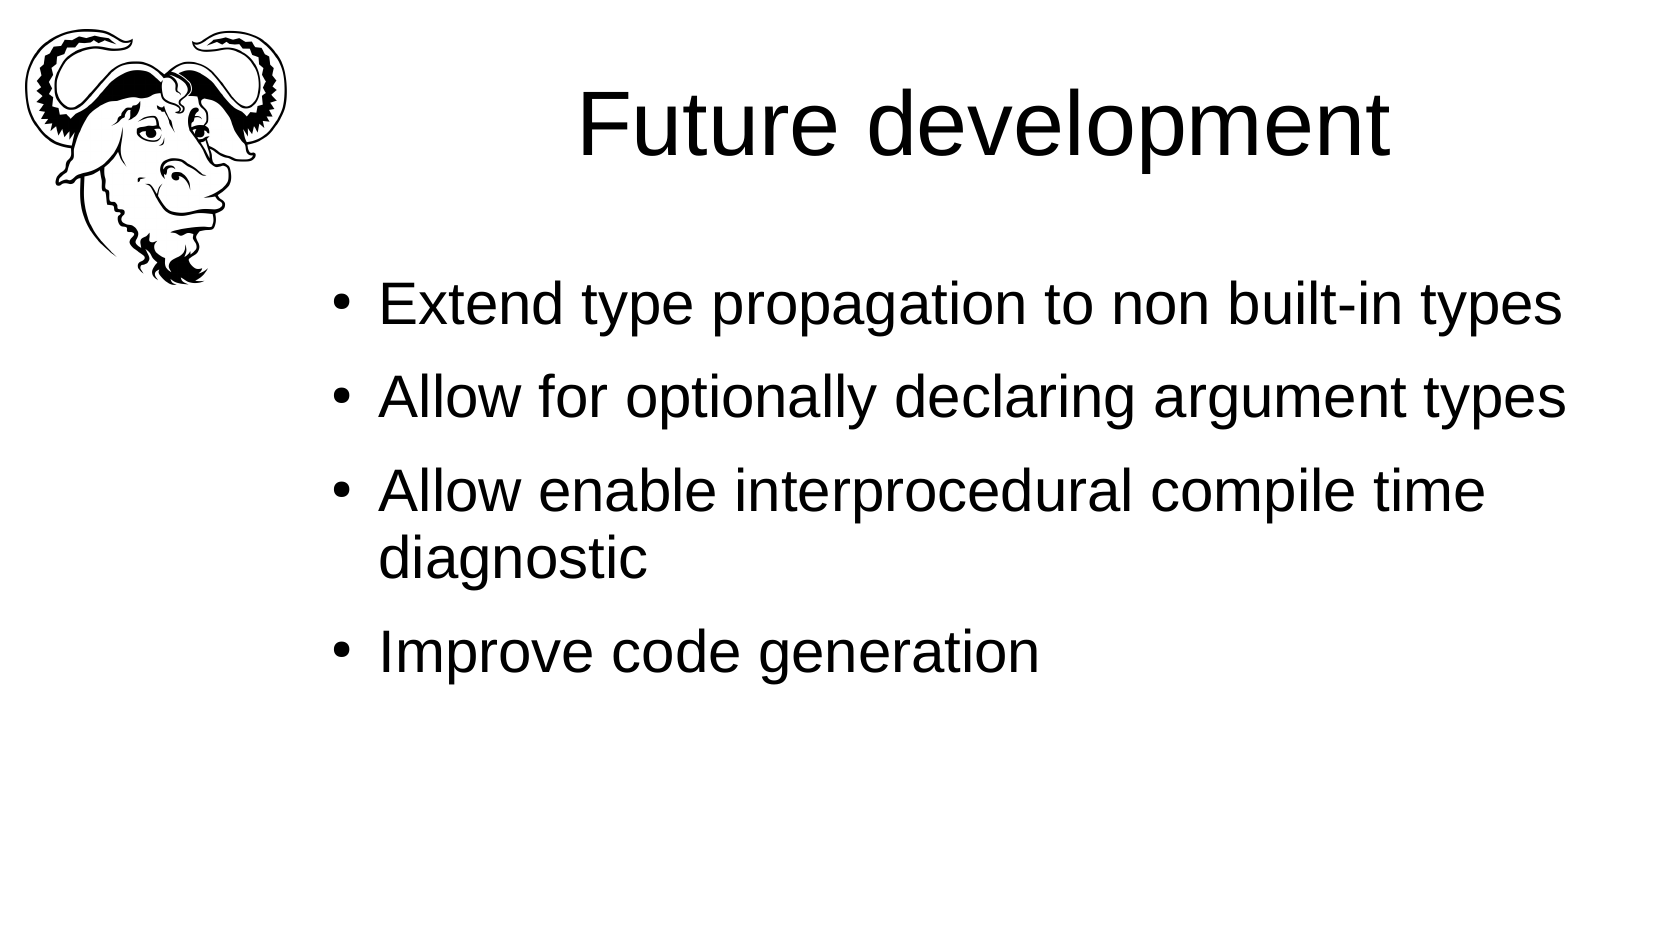

# Future development
Extend type propagation to non built-in types
Allow for optionally declaring argument types
Allow enable interprocedural compile time diagnostic
Improve code generation